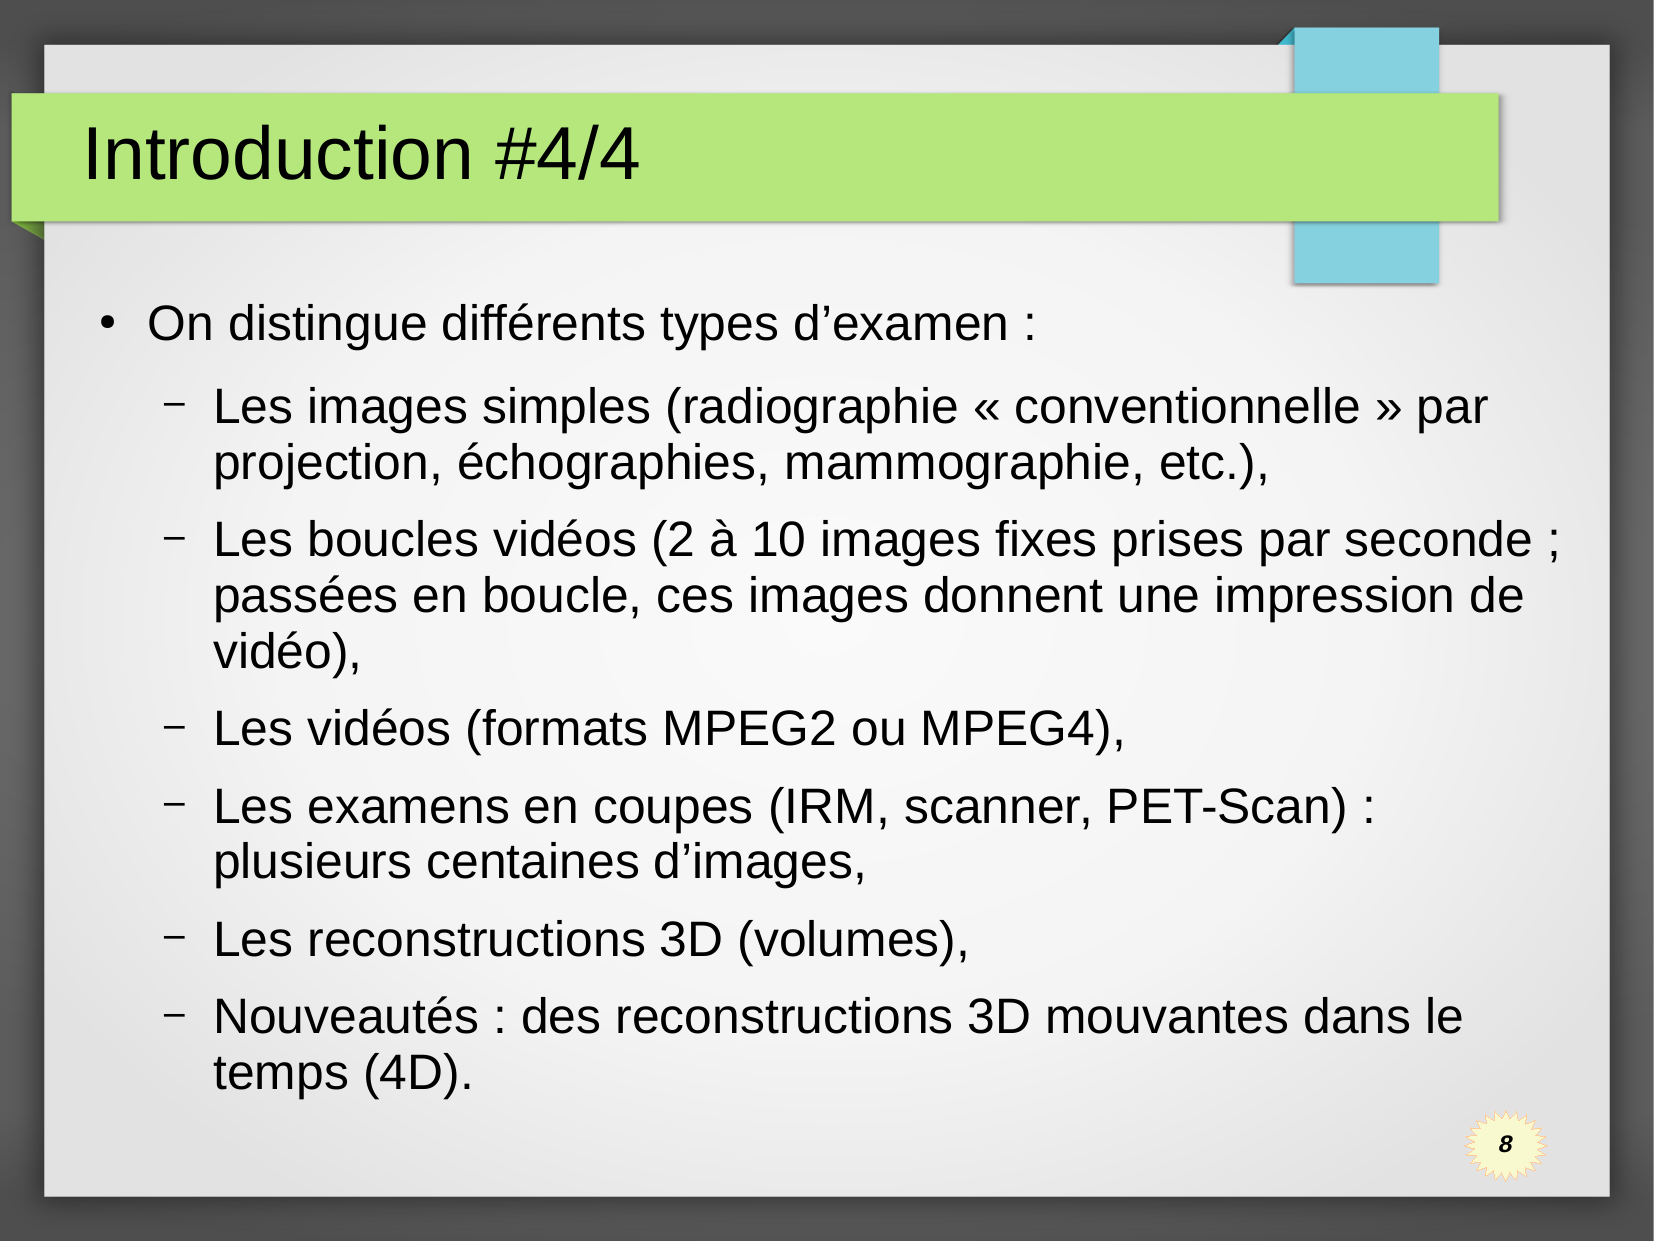

# Introduction #4/4
On distingue différents types d’examen :
Les images simples (radiographie « conventionnelle » par projection, échographies, mammographie, etc.),
Les boucles vidéos (2 à 10 images fixes prises par seconde ; passées en boucle, ces images donnent une impression de vidéo),
Les vidéos (formats MPEG2 ou MPEG4),
Les examens en coupes (IRM, scanner, PET-Scan) : plusieurs centaines d’images,
Les reconstructions 3D (volumes),
Nouveautés : des reconstructions 3D mouvantes dans le temps (4D).